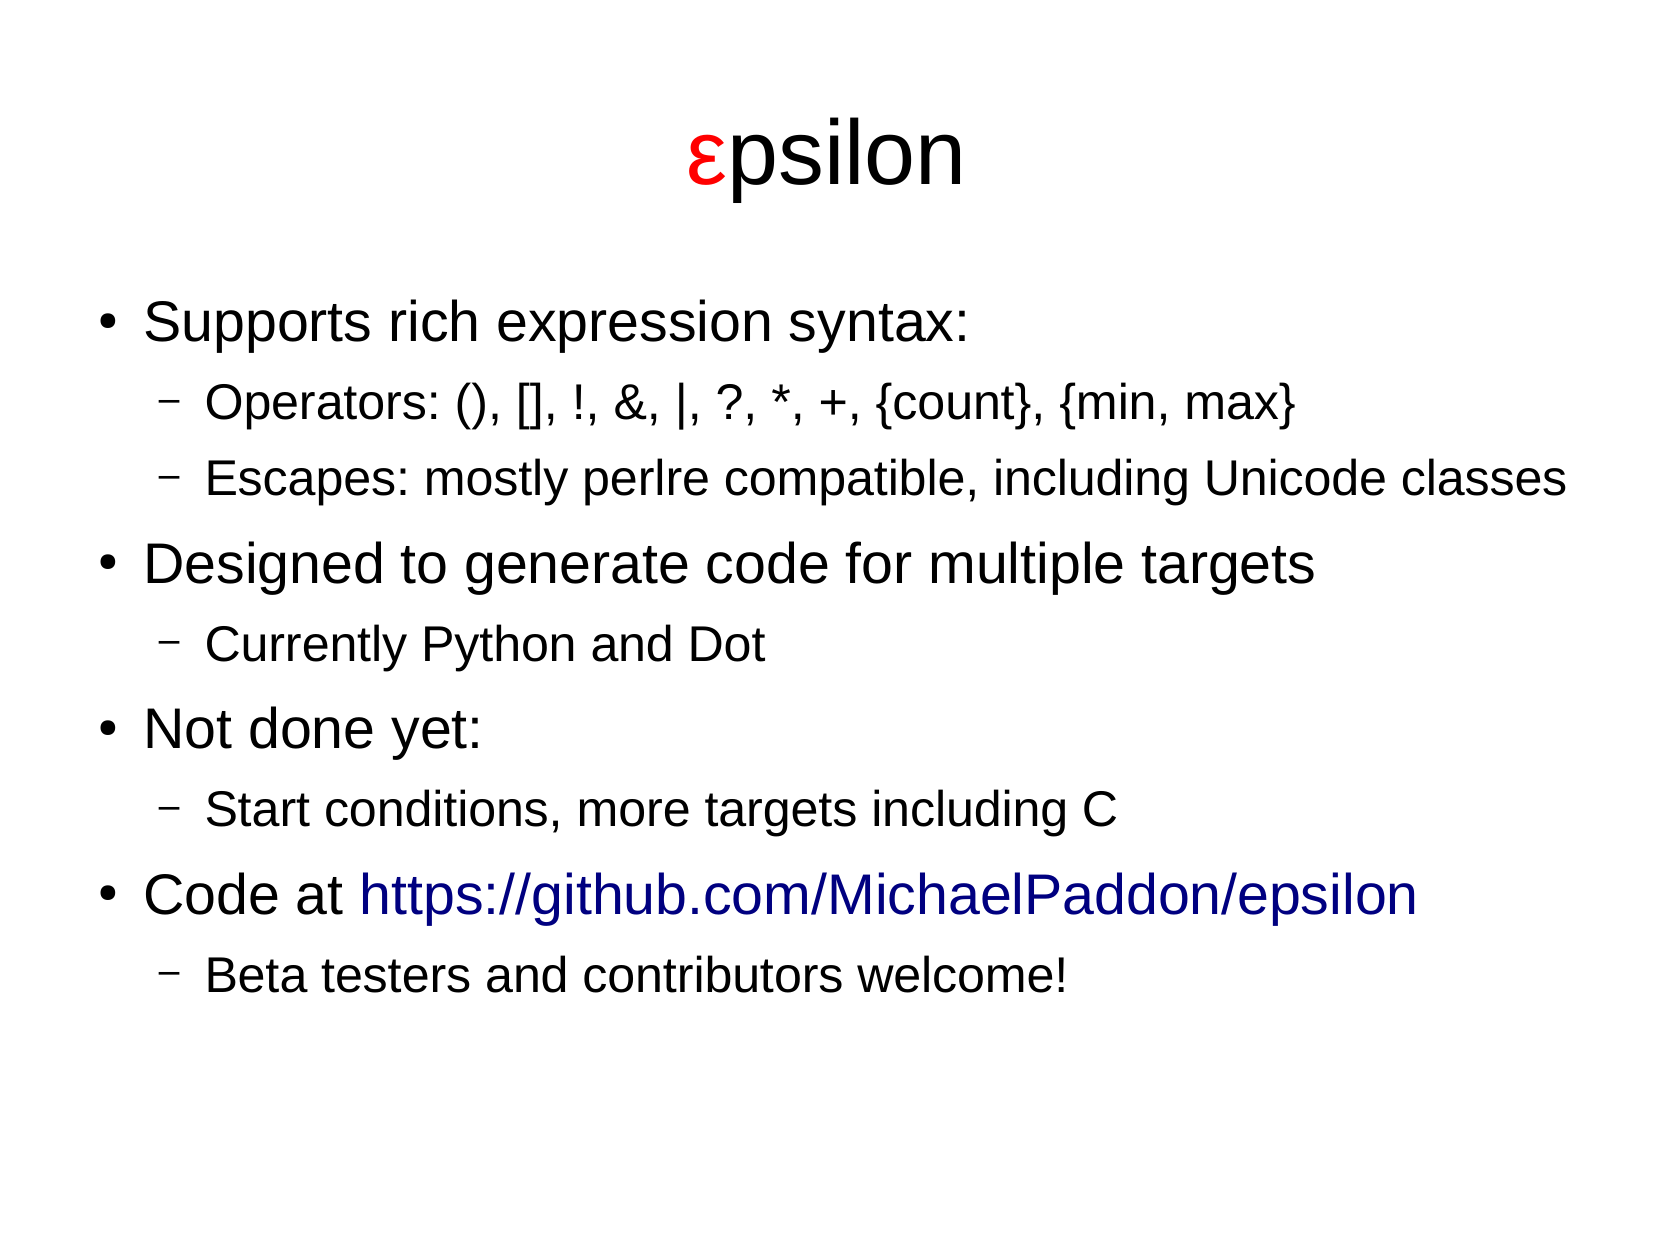

# εpsilon
Supports rich expression syntax:
Operators: (), [], !, &, |, ?, *, +, {count}, {min, max}
Escapes: mostly perlre compatible, including Unicode classes
Designed to generate code for multiple targets
Currently Python and Dot
Not done yet:
Start conditions, more targets including C
Code at https://github.com/MichaelPaddon/epsilon
Beta testers and contributors welcome!